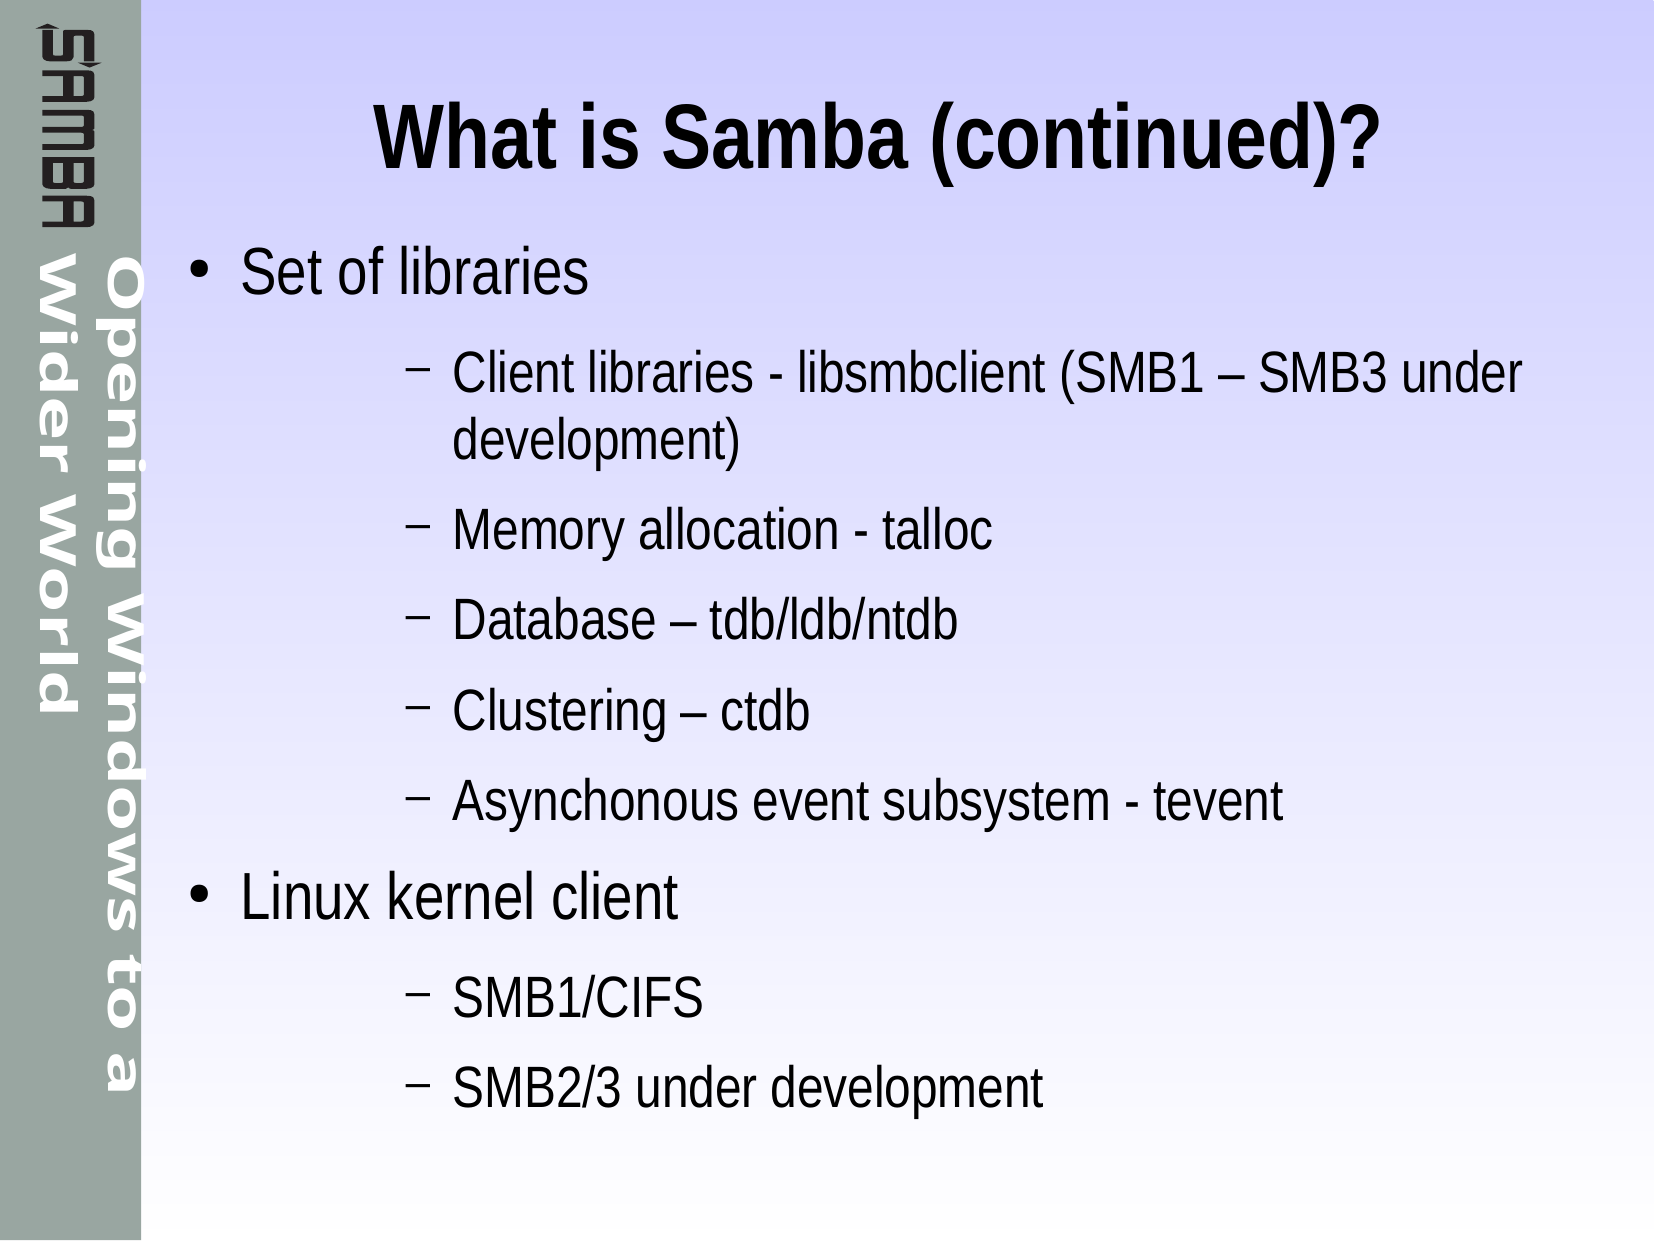

# What is Samba (continued)?
Set of libraries
Client libraries - libsmbclient (SMB1 – SMB3 under development)
Memory allocation - talloc
Database – tdb/ldb/ntdb
Clustering – ctdb
Asynchonous event subsystem - tevent
Linux kernel client
SMB1/CIFS
SMB2/3 under development